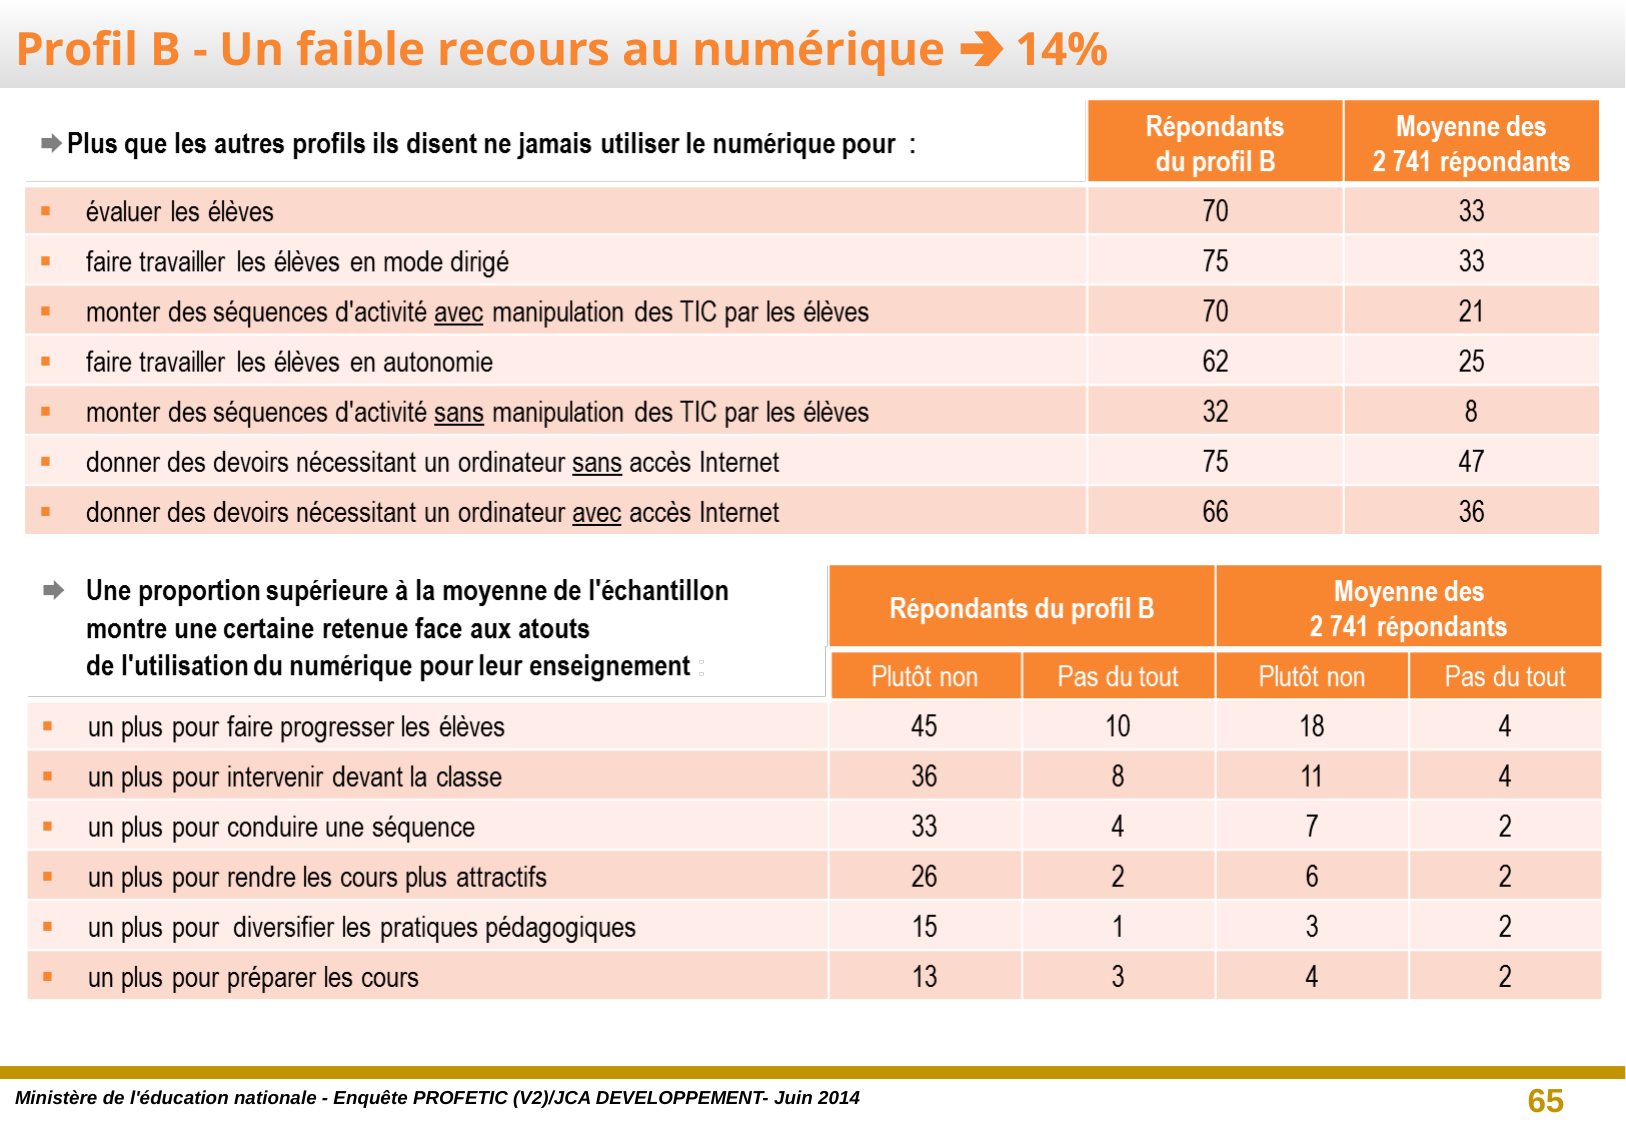

# Profil B - Un faible recours au numérique  14%
Ministère de l'éducation nationale - Enquête PROFETIC (V2)/JCA DEVELOPPEMENT- Juin 2014